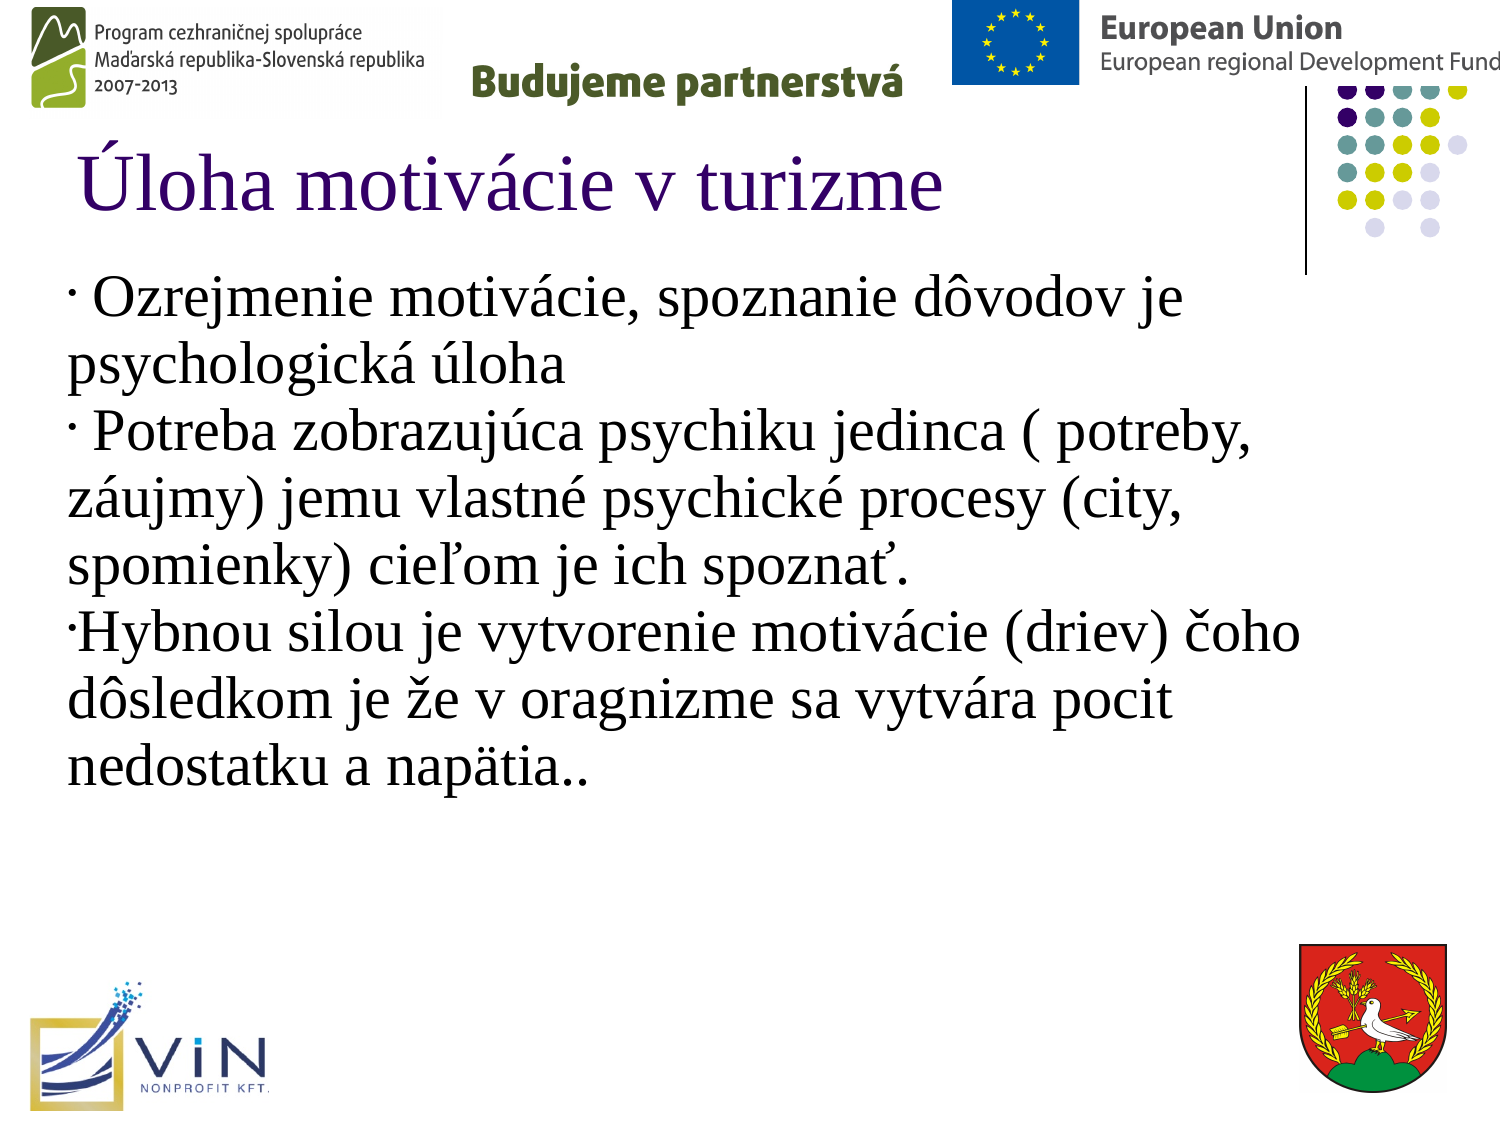

# Úloha motivácie v turizme
 Ozrejmenie motivácie, spoznanie dôvodov je psychologická úloha
 Potreba zobrazujúca psychiku jedinca ( potreby, záujmy) jemu vlastné psychické procesy (city, spomienky) cieľom je ich spoznať.
Hybnou silou je vytvorenie motivácie (driev) čoho dôsledkom je že v oragnizme sa vytvára pocit nedostatku a napätia..